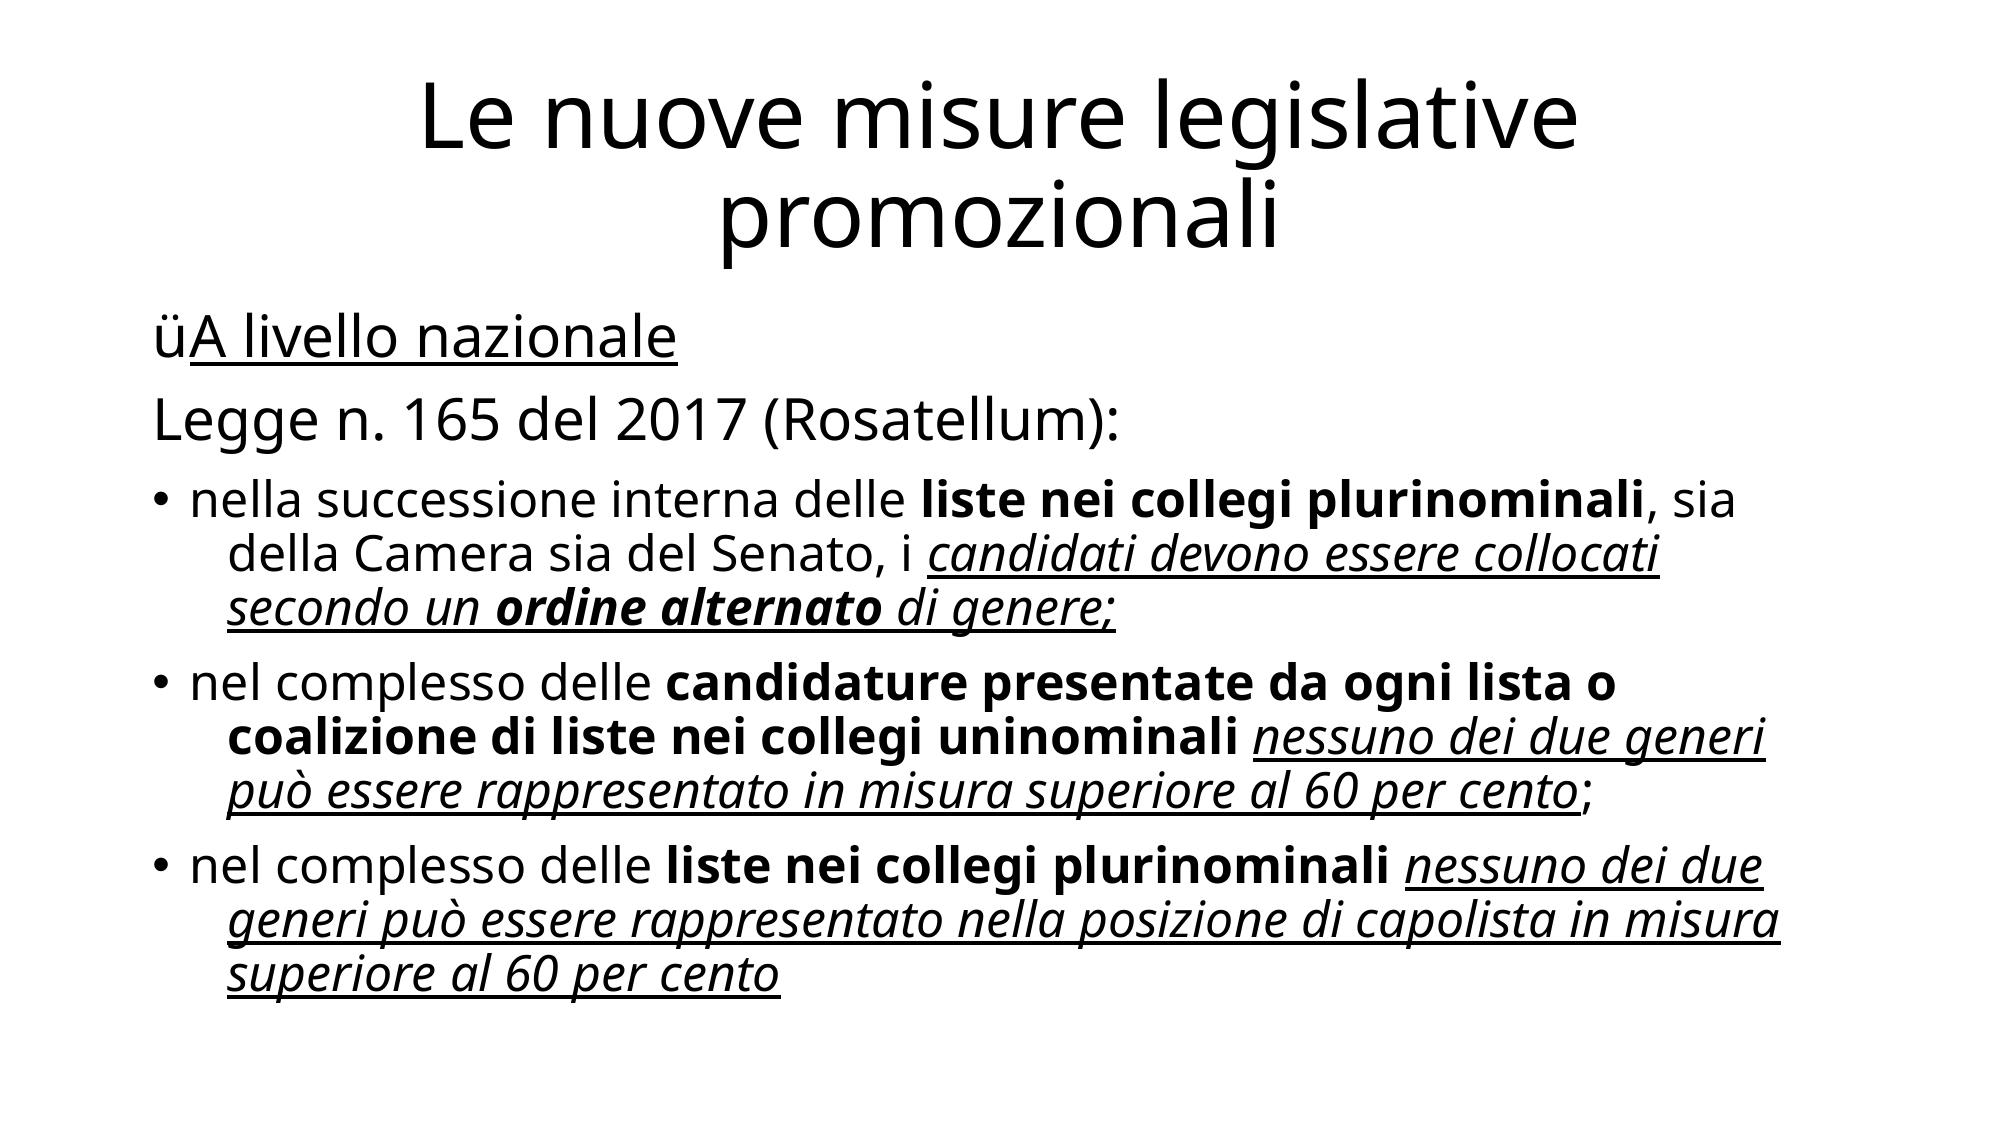

# Le nuove misure legislative promozionali
A livello nazionale
Legge n. 165 del 2017 (Rosatellum):
nella successione interna delle liste nei collegi plurinominali, sia della Camera sia del Senato, i candidati devono essere collocati secondo un ordine alternato di genere;
nel complesso delle candidature presentate da ogni lista o coalizione di liste nei collegi uninominali nessuno dei due generi può essere rappresentato in misura superiore al 60 per cento;
nel complesso delle liste nei collegi plurinominali nessuno dei due generi può essere rappresentato nella posizione di capolista in misura superiore al 60 per cento